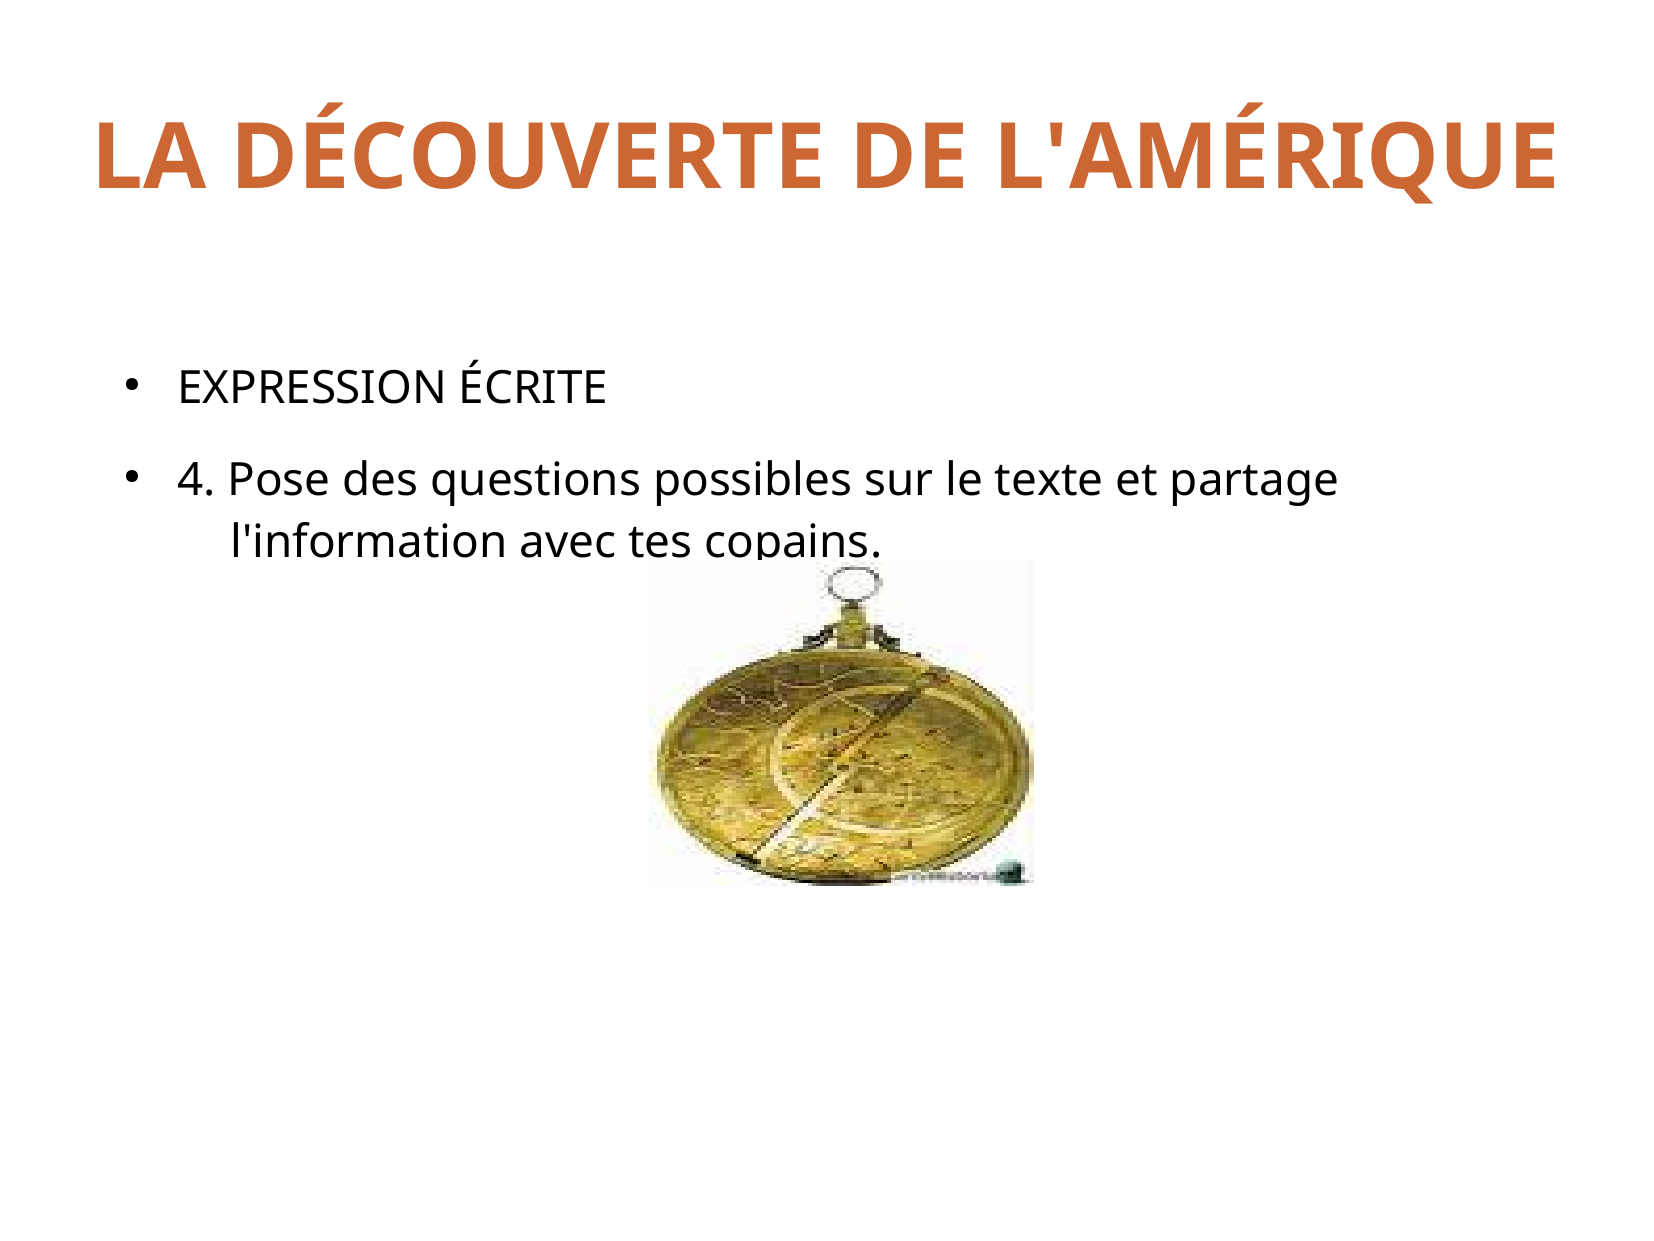

# LA DÉCOUVERTE DE L'AMÉRIQUE
EXPRESSION ÉCRITE
4. Pose des questions possibles sur le texte et partage l'information avec tes copains.